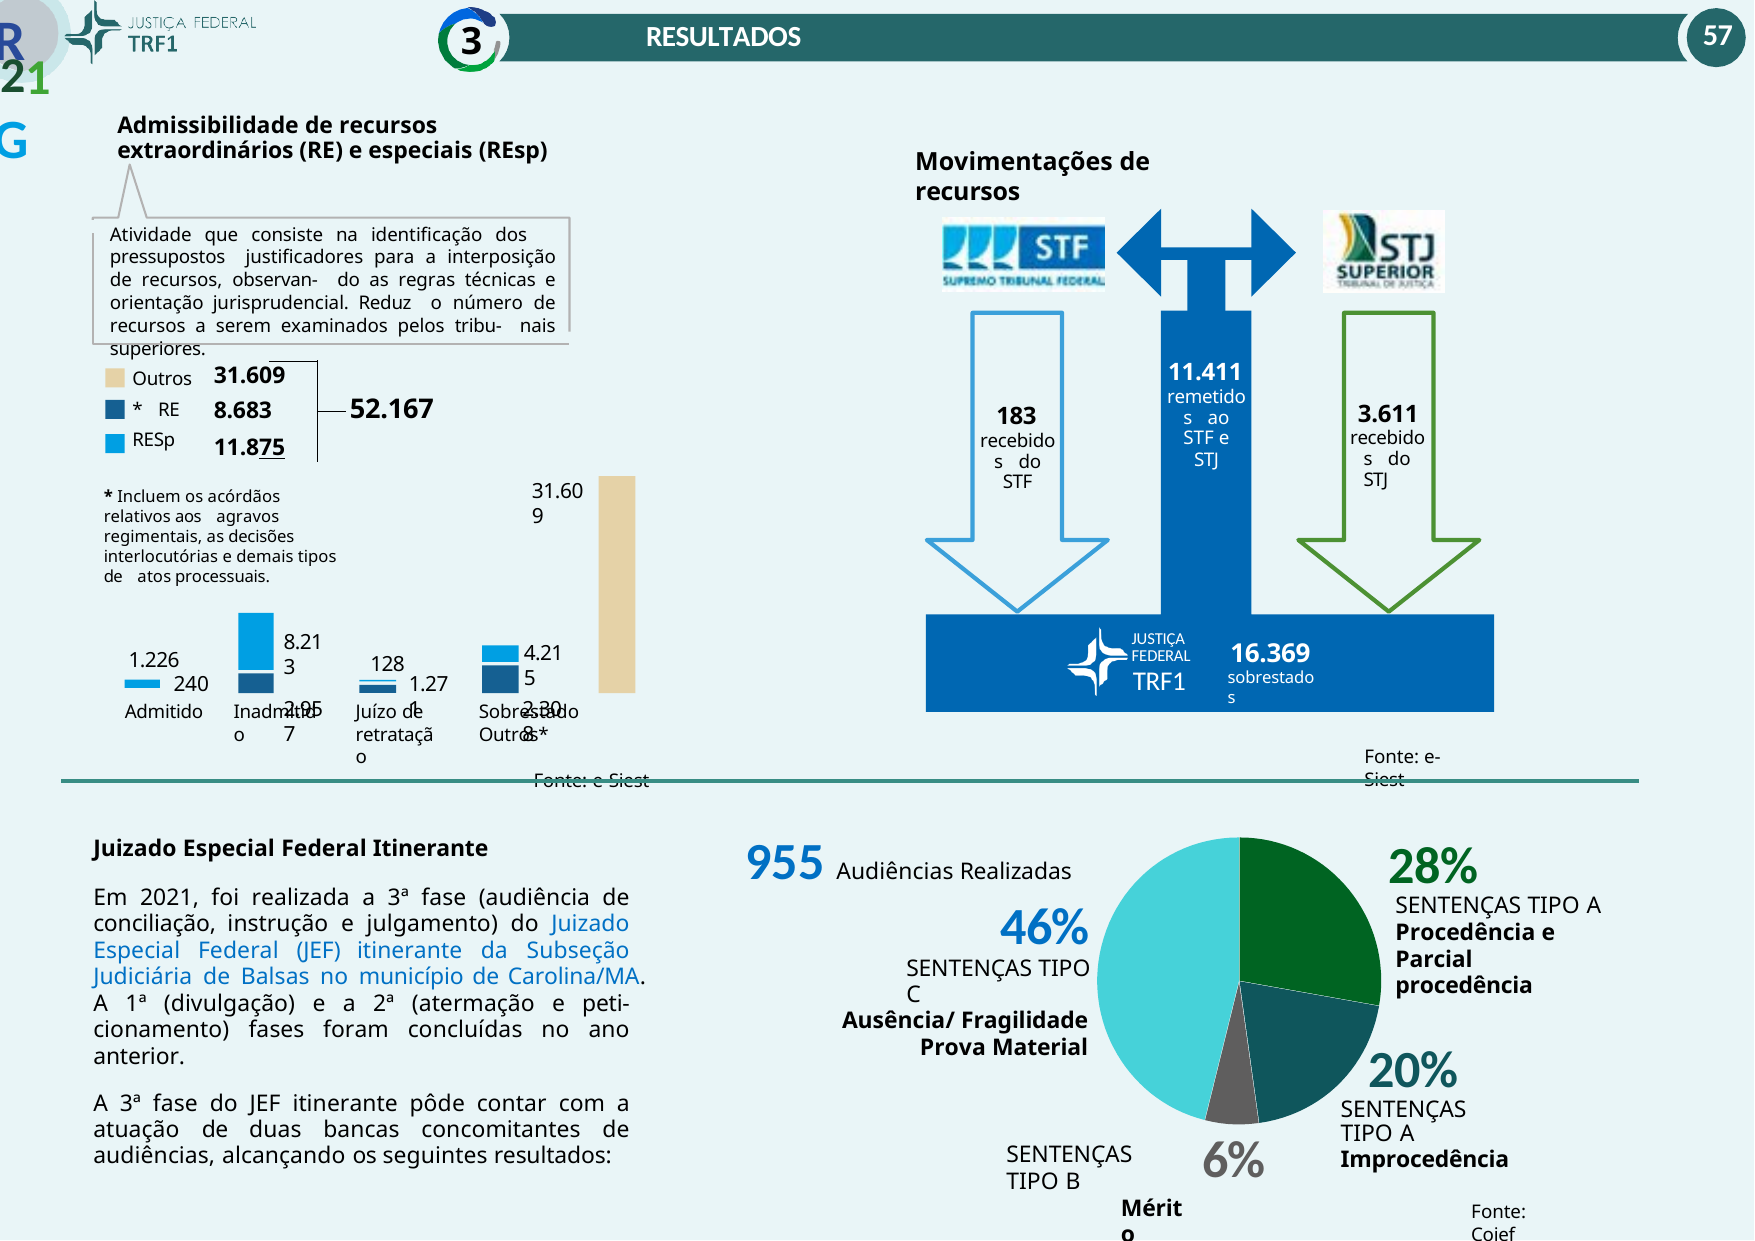

RG
57
3
21
RESULTADOS
Admissibilidade de recursos extraordinários (RE) e especiais (REsp)
Movimentações de recursos
Atividade que consiste na identificação dos pressupostos justificadores para a interposição de recursos, observan- do as regras técnicas e orientação jurisprudencial. Reduz o número de recursos a serem examinados pelos tribu- nais superiores.
31.609
8.683
11.411
remetidos ao STF e STJ
Outros* RE RESp
52.167
3.611
recebidos do STJ
183
recebidos do STF
11.875
31.609
* Incluem os acórdãos relativos aos agravos regimentais, as decisões interlocutórias e demais tipos de atos processuais.
JUSTIÇA FEDERAL
TRF1
8.213
2.957
4.215
2.308
16.369
sobrestados
1.226
	 240
Admitido
128
1.271
Inadmitido
Juízo de retratação
Sobrestado Outros*
Fonte: e-Siest
Fonte: e-Siest
955 Audiências Realizadas
46%
SENTENÇAS TIPO C
Ausência/ Fragilidade
Prova Material
Juizado Especial Federal Itinerante
Em 2021, foi realizada a 3ª fase (audiência de conciliação, instrução e julgamento) do Juizado Especial Federal (JEF) itinerante da Subseção Judiciária de Balsas no município de Carolina/MA. A 1ª (divulgação) e a 2ª (atermação e peti- cionamento) fases foram concluídas no ano anterior.
A 3ª fase do JEF itinerante pôde contar com a atuação de duas bancas concomitantes de audiências, alcançando os seguintes resultados:
28%
SENTENÇAS TIPO A
Procedência e Parcial procedência
20%
SENTENÇAS TIPO A
Improcedência
6%
SENTENÇAS TIPO B
Mérito
Fonte: Cojef